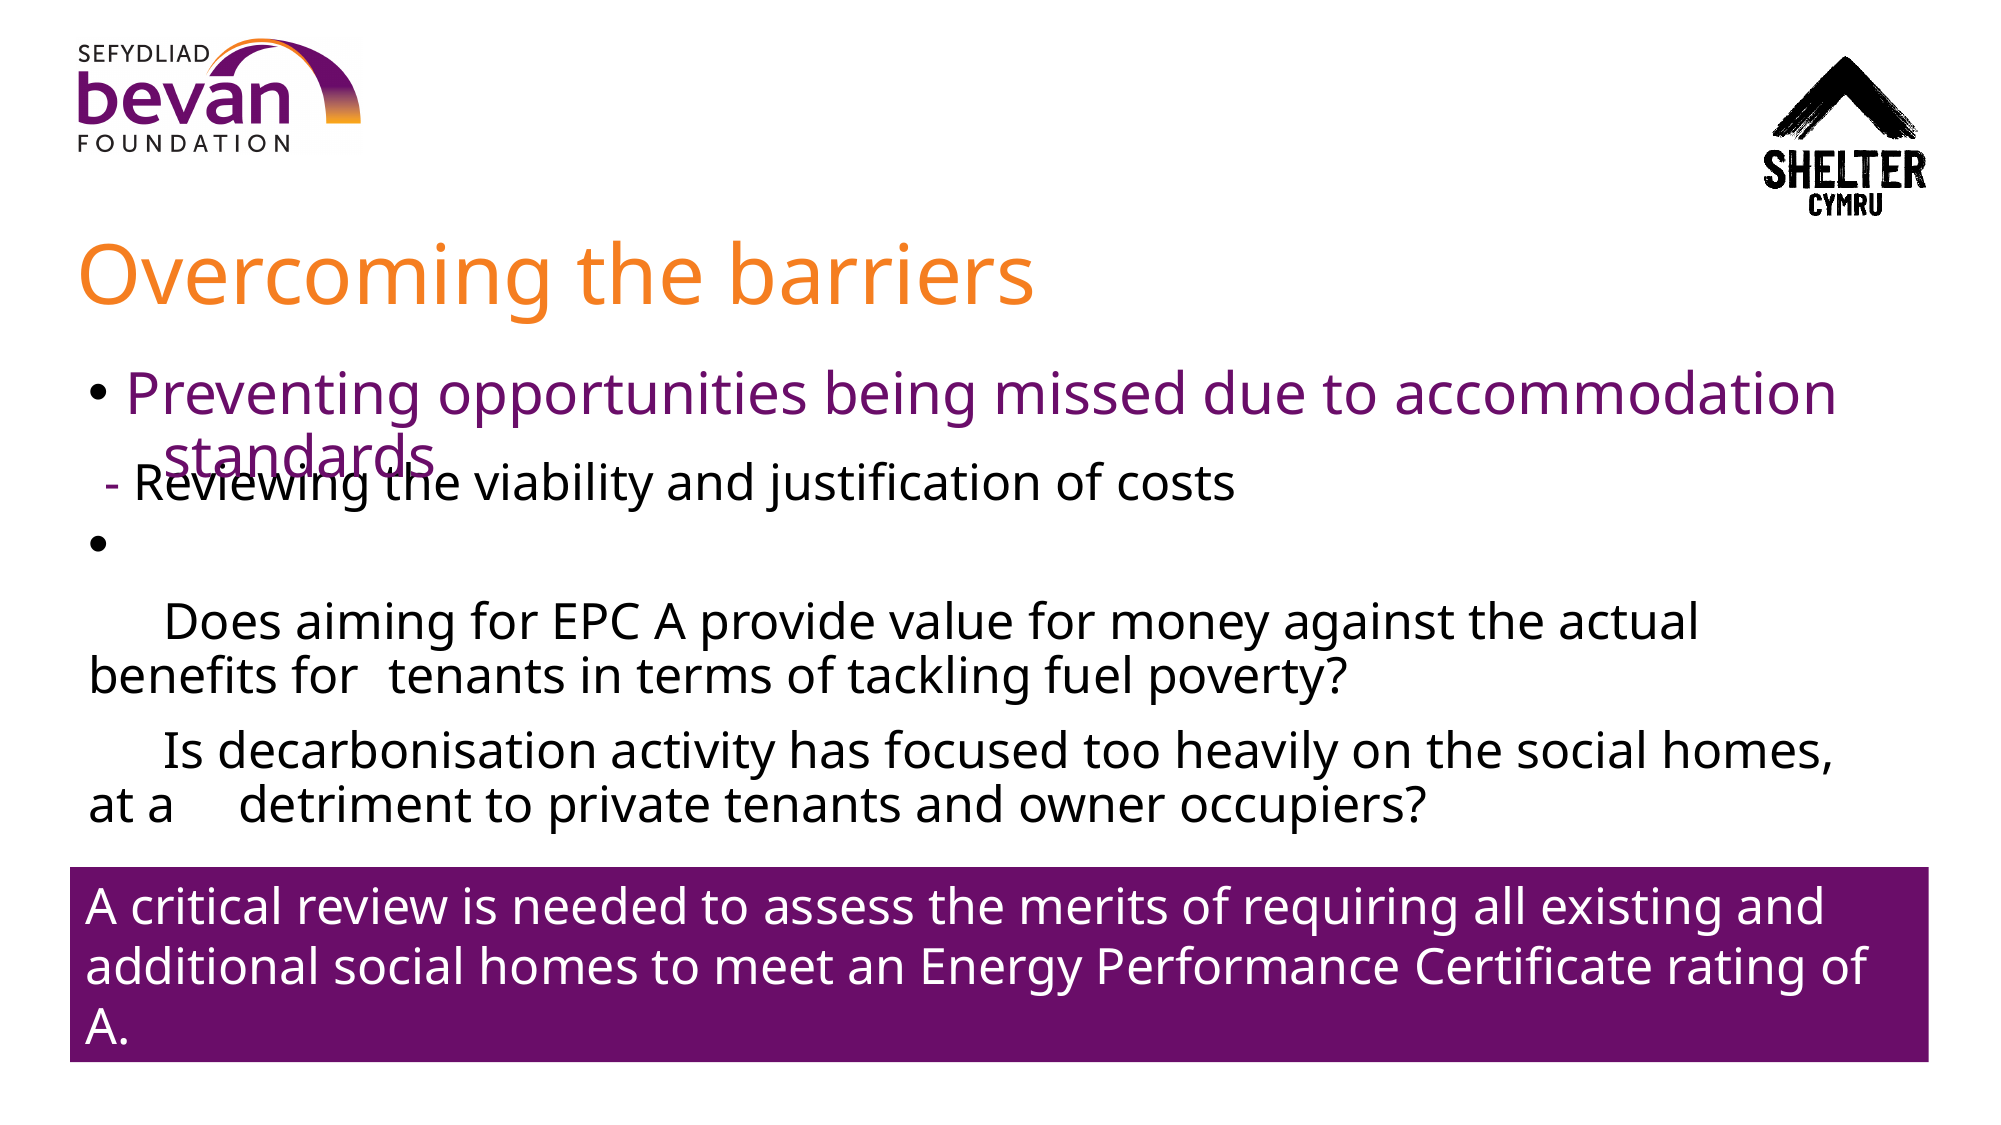

# Overcoming the barriers
Preventing opportunities being missed due to accommodation standards
	Does aiming for EPC A provide value for money against the actual benefits for 	tenants in terms of tackling fuel poverty?
	Is decarbonisation activity has focused too heavily on the social homes, at a 	detriment to private tenants and owner occupiers?
- Reviewing the viability and justification of costs
A critical review is needed to assess the merits of requiring all existing and additional social homes to meet an Energy Performance Certificate rating of A.